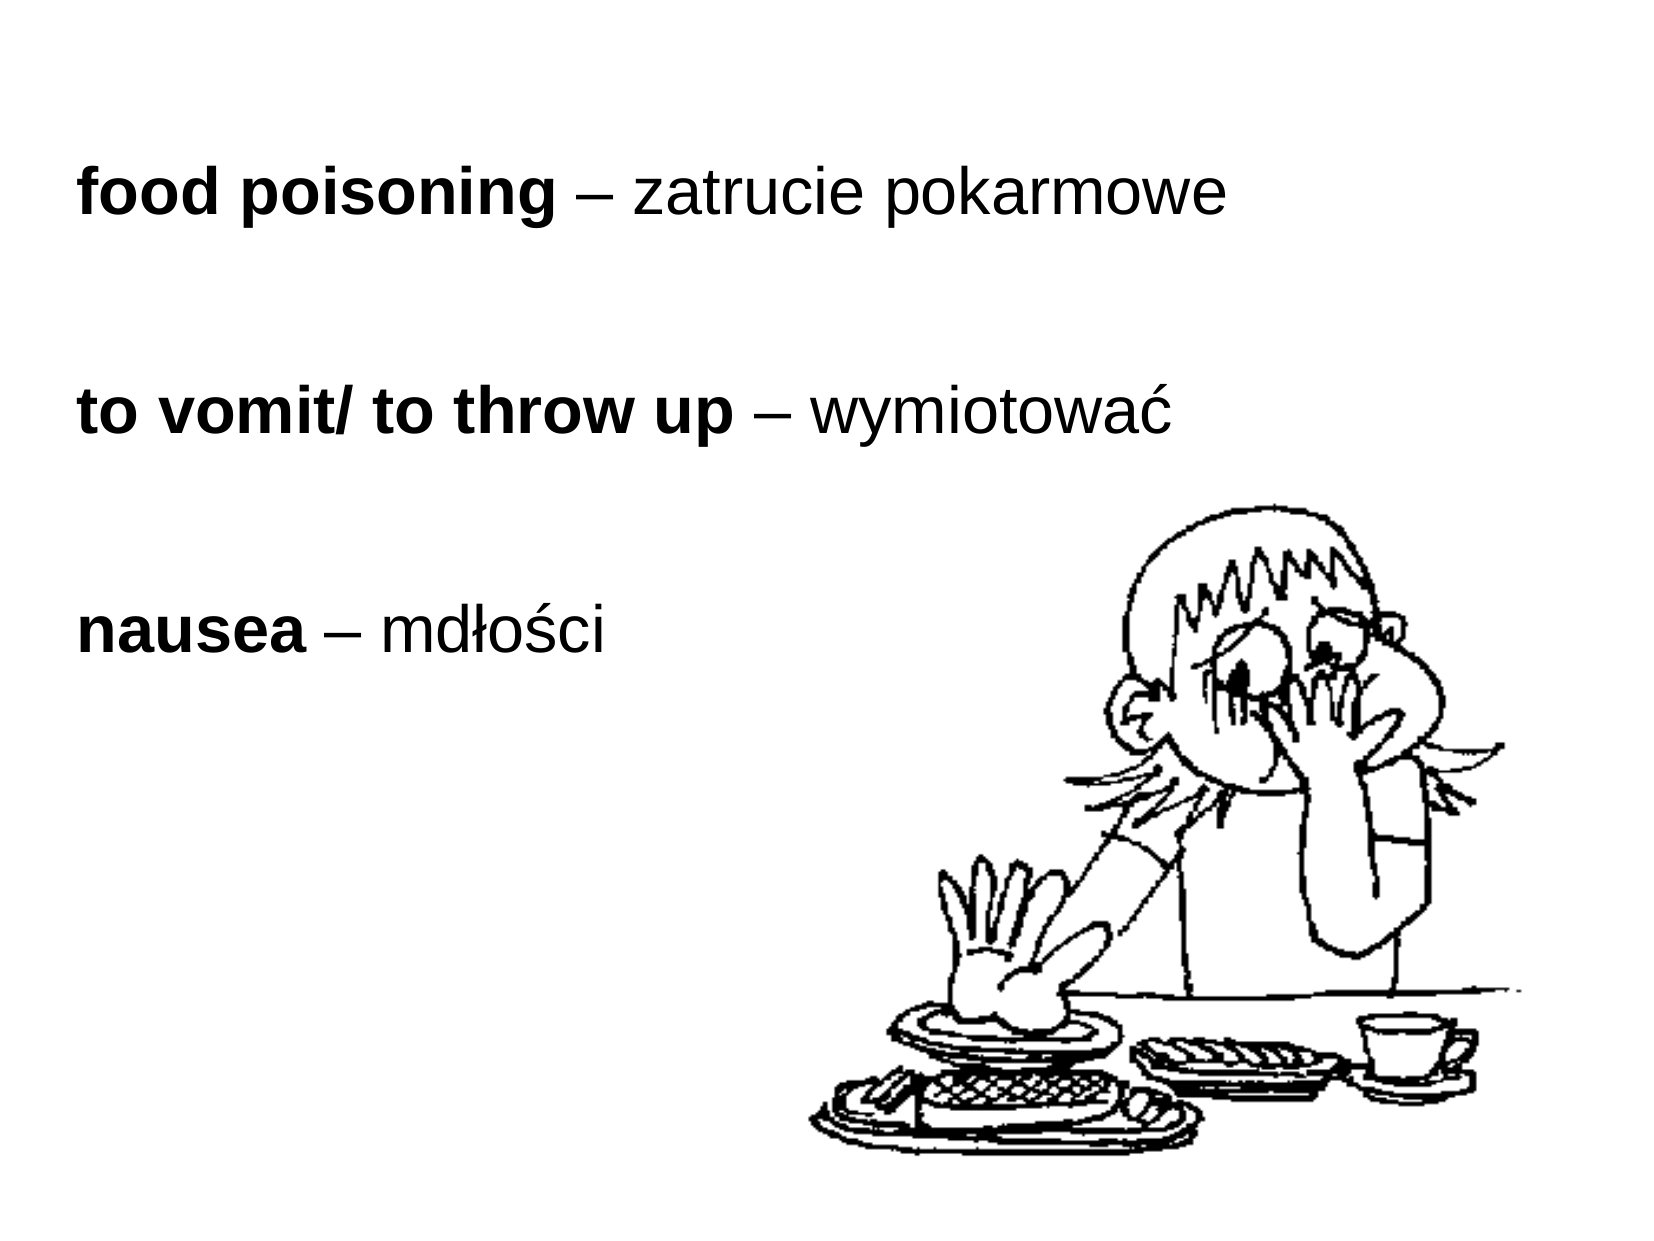

# food poisoning – zatrucie pokarmowe
to vomit/ to throw up – wymiotować
nausea – mdłości